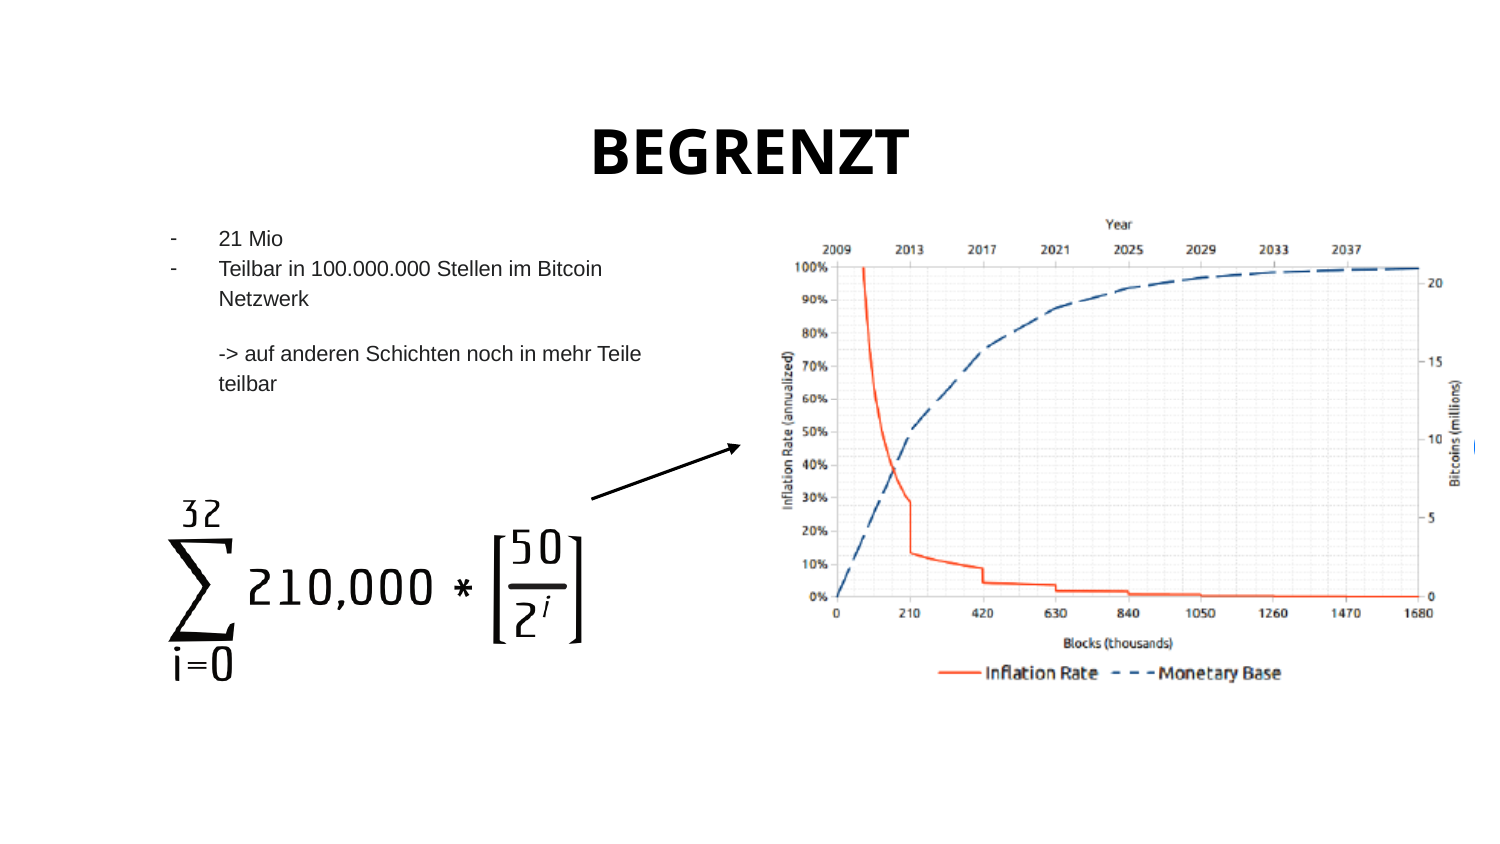

# BEGRENZT
21 Mio
Teilbar in 100.000.000 Stellen im Bitcoin Netzwerk
-> auf anderen Schichten noch in mehr Teile teilbar